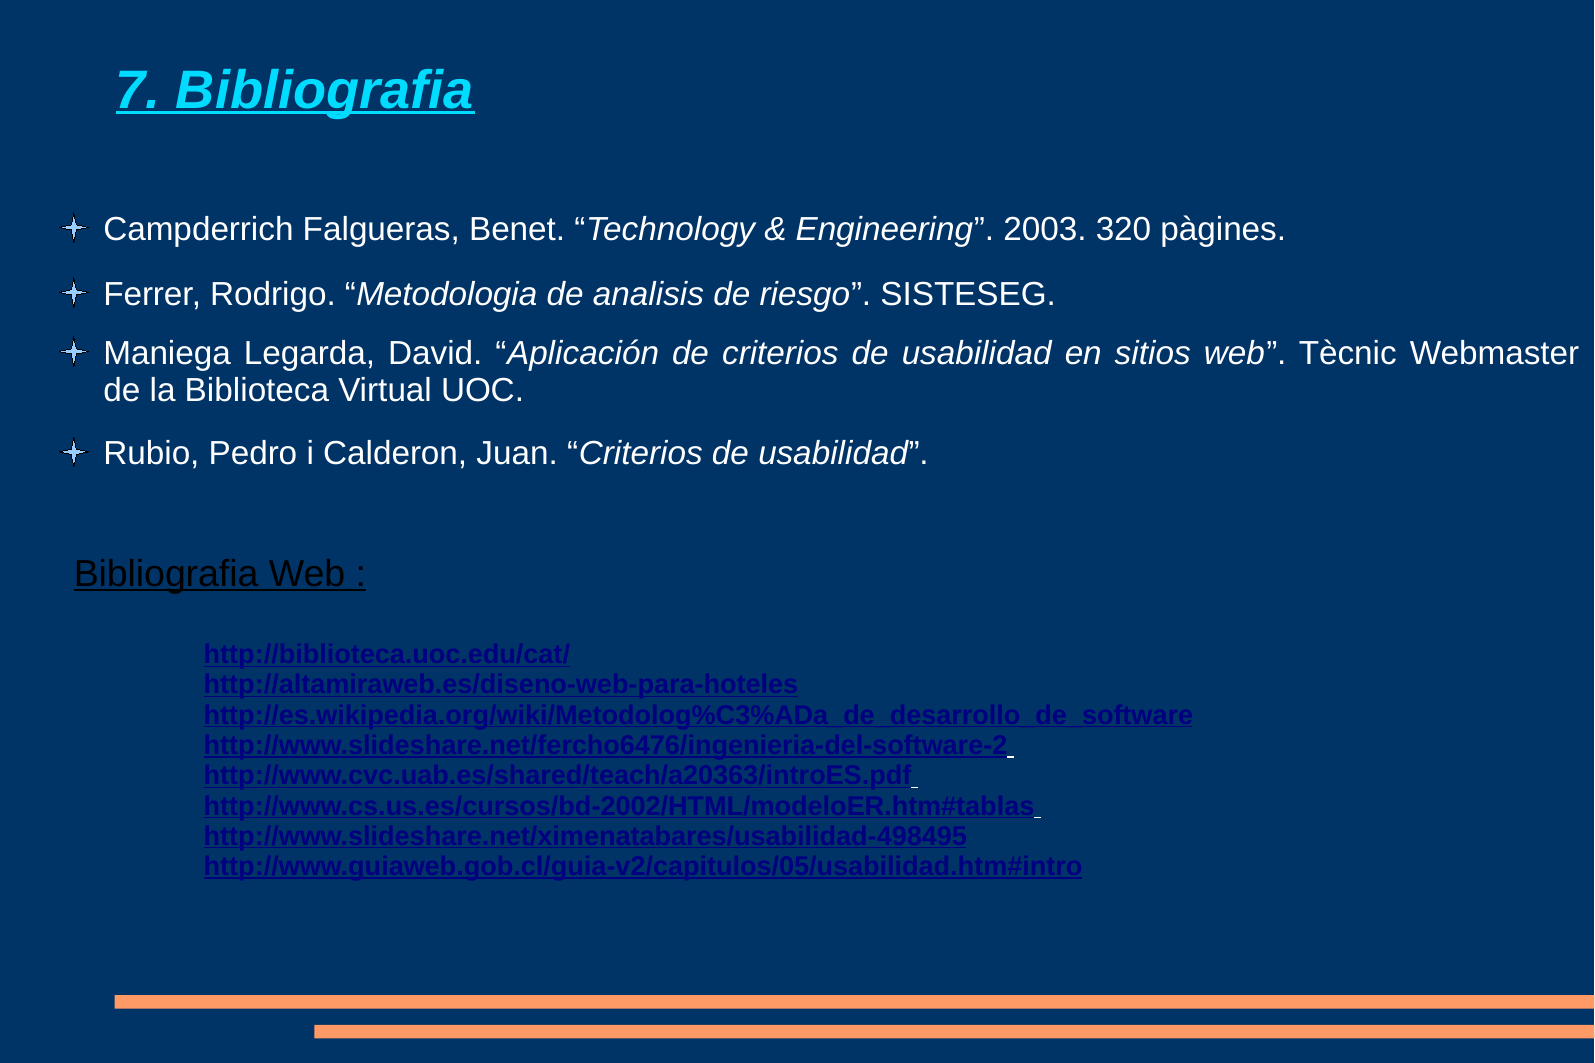

# 7. Bibliografia
Campderrich Falgueras, Benet. “Technology & Engineering”. 2003. 320 pàgines.
Ferrer, Rodrigo. “Metodologia de analisis de riesgo”. SISTESEG.
Maniega Legarda, David. “Aplicación de criterios de usabilidad en sitios web”. Tècnic Webmaster de la Biblioteca Virtual UOC.
Rubio, Pedro i Calderon, Juan. “Criterios de usabilidad”.
Bibliografia Web :
http://biblioteca.uoc.edu/cat/
http://altamiraweb.es/diseno-web-para-hoteles
http://es.wikipedia.org/wiki/Metodolog%C3%ADa_de_desarrollo_de_software
http://www.slideshare.net/fercho6476/ingenieria-del-software-2
http://www.cvc.uab.es/shared/teach/a20363/introES.pdf
http://www.cs.us.es/cursos/bd-2002/HTML/modeloER.htm#tablas
http://www.slideshare.net/ximenatabares/usabilidad-498495
http://www.guiaweb.gob.cl/guia-v2/capitulos/05/usabilidad.htm#intro